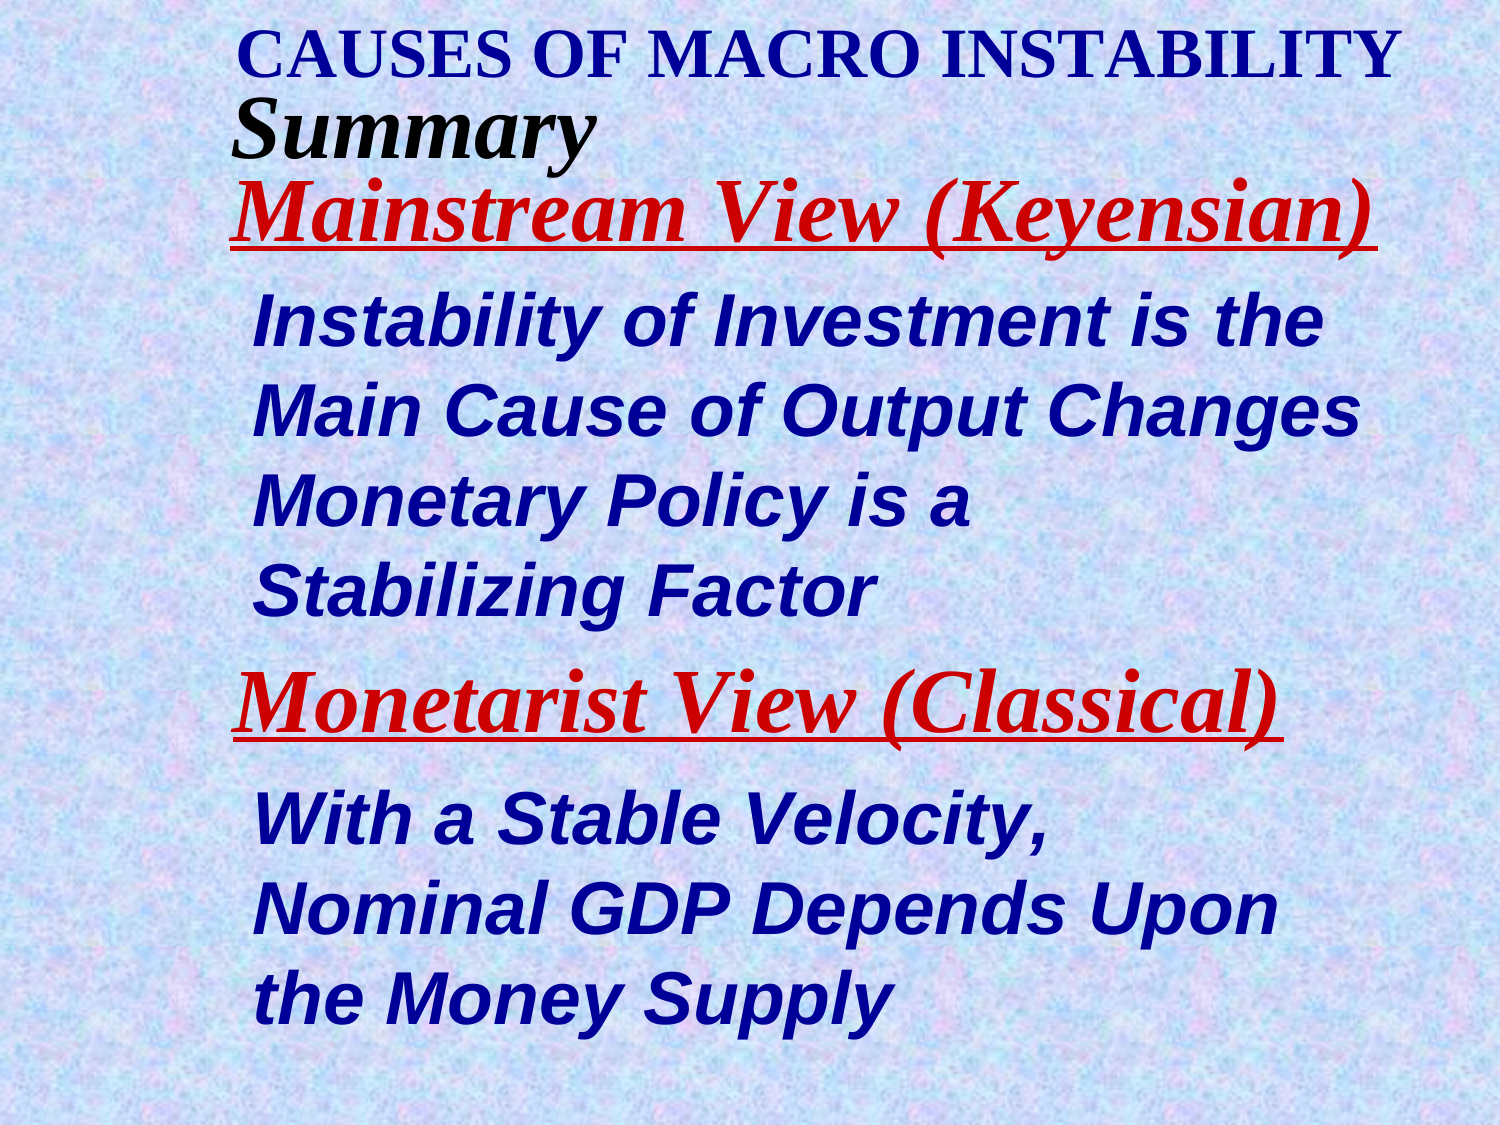

CAUSES OF MACRO INSTABILITY
Summary
Mainstream View (Keyensian)
Instability of Investment is the Main Cause of Output Changes
Monetary Policy is a Stabilizing Factor
Monetarist View (Classical)
With a Stable Velocity, Nominal GDP Depends Upon the Money Supply